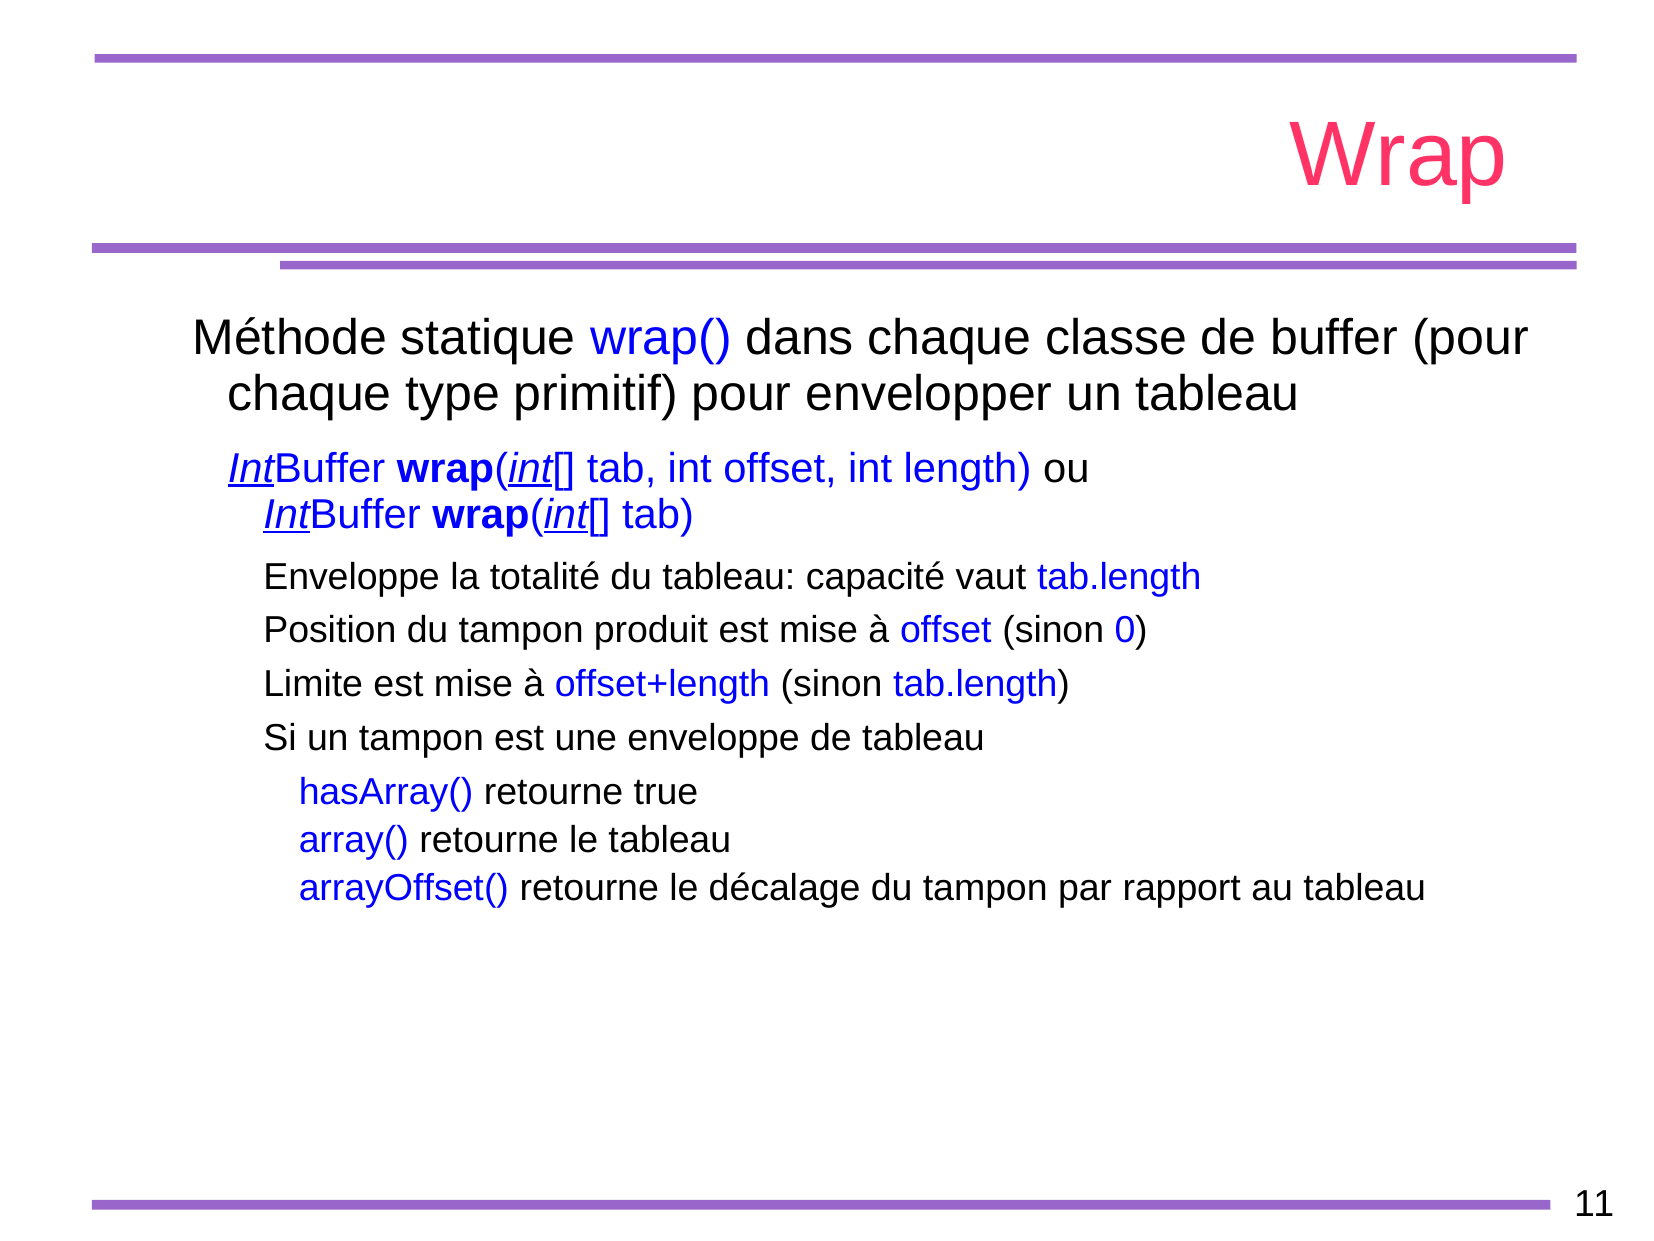

# Wrap
Méthode statique wrap() dans chaque classe de buffer (pour chaque type primitif) pour envelopper un tableau
IntBuffer wrap(int[] tab, int offset, int length) ou
IntBuffer wrap(int[] tab)
Enveloppe la totalité du tableau: capacité vaut tab.length
Position du tampon produit est mise à offset (sinon 0)
Limite est mise à offset+length (sinon tab.length)
Si un tampon est une enveloppe de tableau
hasArray() retourne true
array() retourne le tableau
arrayOffset() retourne le décalage du tampon par rapport au tableau